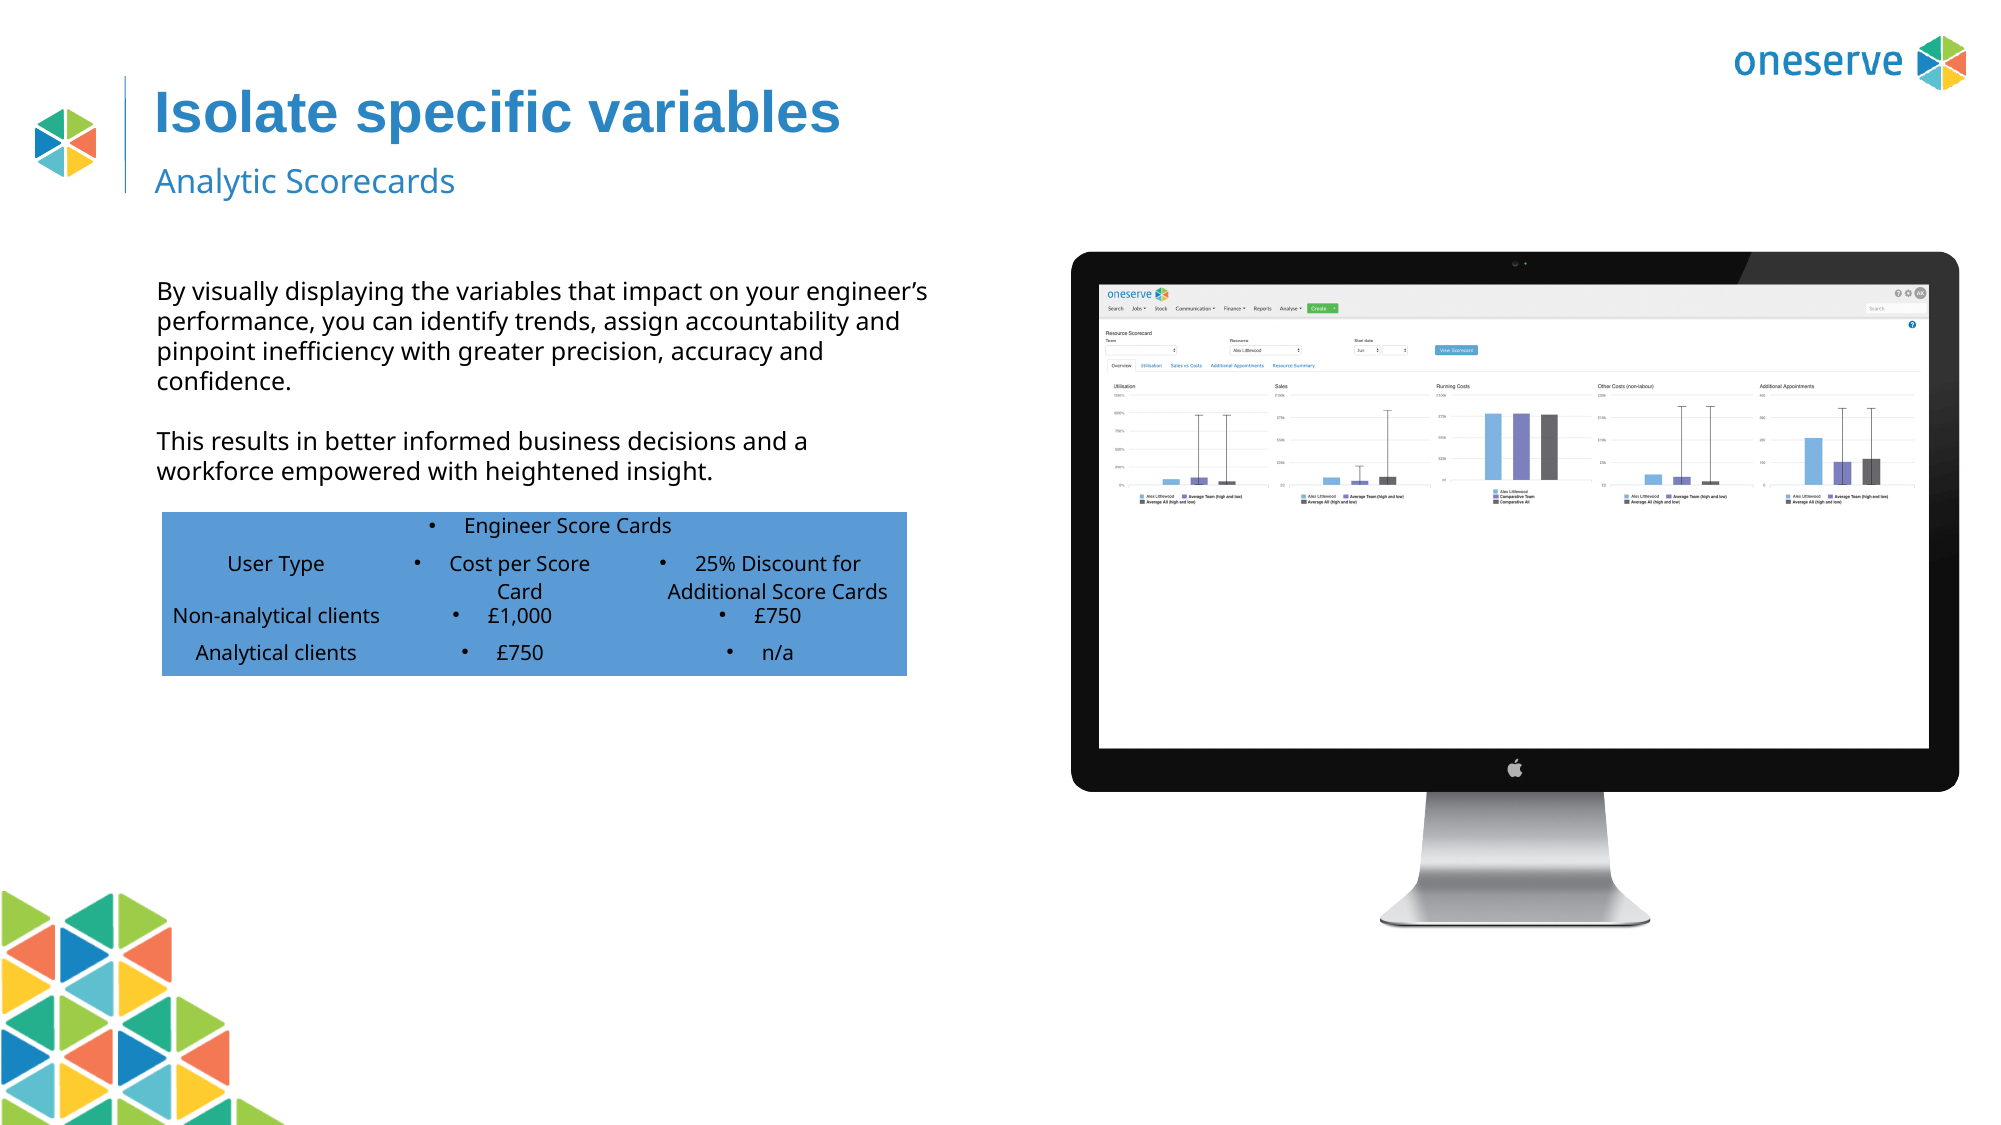

Isolate specific variables
Analytic Scorecards
By visually displaying the variables that impact on your engineer’s performance, you can identify trends, assign accountability and pinpoint inefficiency with greater precision, accuracy and confidence.
This results in better informed business decisions and a workforce empowered with heightened insight.
| Engineer Score Cards | | |
| --- | --- | --- |
| User Type | Cost per Score Card | 25% Discount for Additional Score Cards |
| Non-analytical clients | £1,000 | £750 |
| Analytical clients | £750 | n/a |